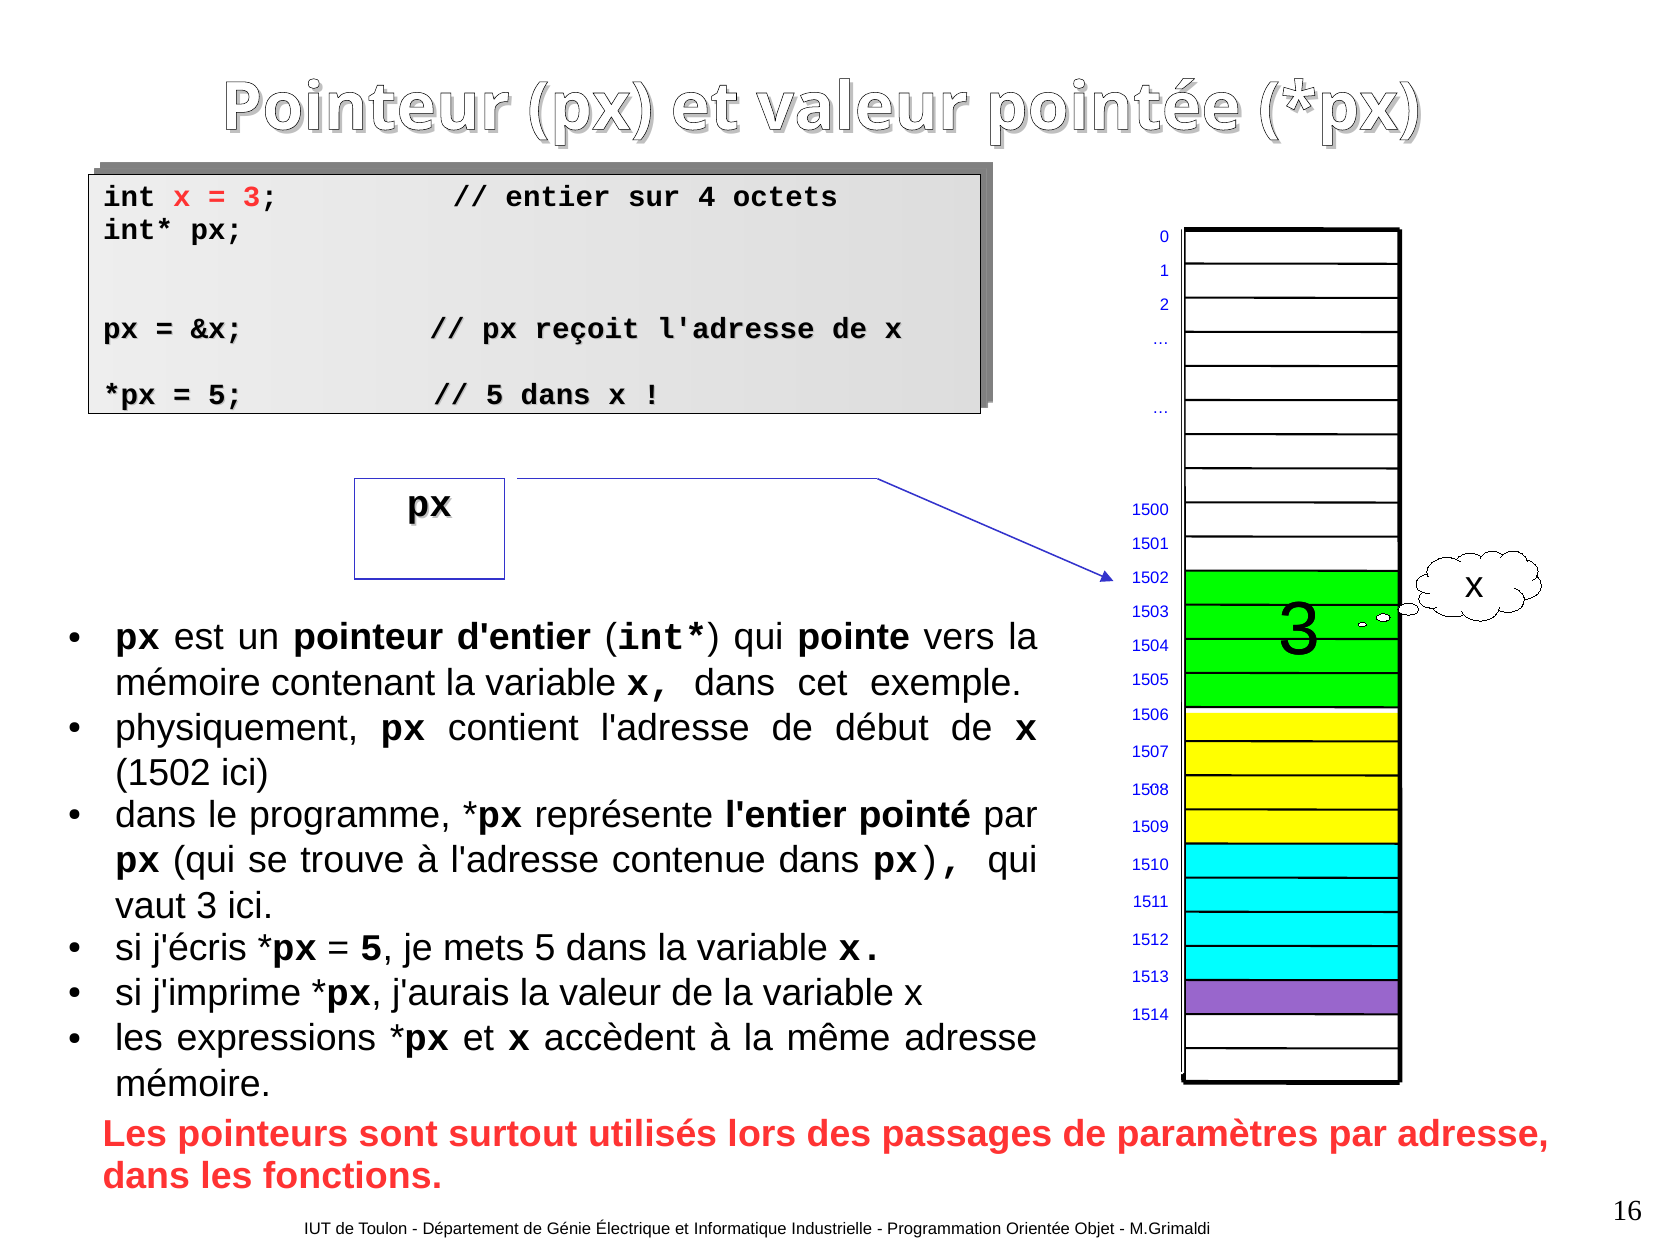

# Pointeur (px) et valeur pointée (*px)
int x = 3; // entier sur 4 octets
int* px;
px = &x;		 // px reçoit l'adresse de x
*px = 5;			 // 5 dans x !
0
1
2
…
…
1500
1501
1502
1503
1504
1505
1506	1507	1508	1509	1510	1511	1512	1513	1514
….
px
x
3
3
px est un pointeur d'entier (int*) qui pointe vers la mémoire contenant la variable x, dans cet exemple.
physiquement, px contient l'adresse de début de x (1502 ici)
dans le programme, *px représente l'entier pointé par px (qui se trouve à l'adresse contenue dans px), qui vaut 3 ici.
si j'écris *px = 5, je mets 5 dans la variable x.
si j'imprime *px, j'aurais la valeur de la variable x
les expressions *px et x accèdent à la même adresse mémoire.
Les pointeurs sont surtout utilisés lors des passages de paramètres par adresse, dans les fonctions.